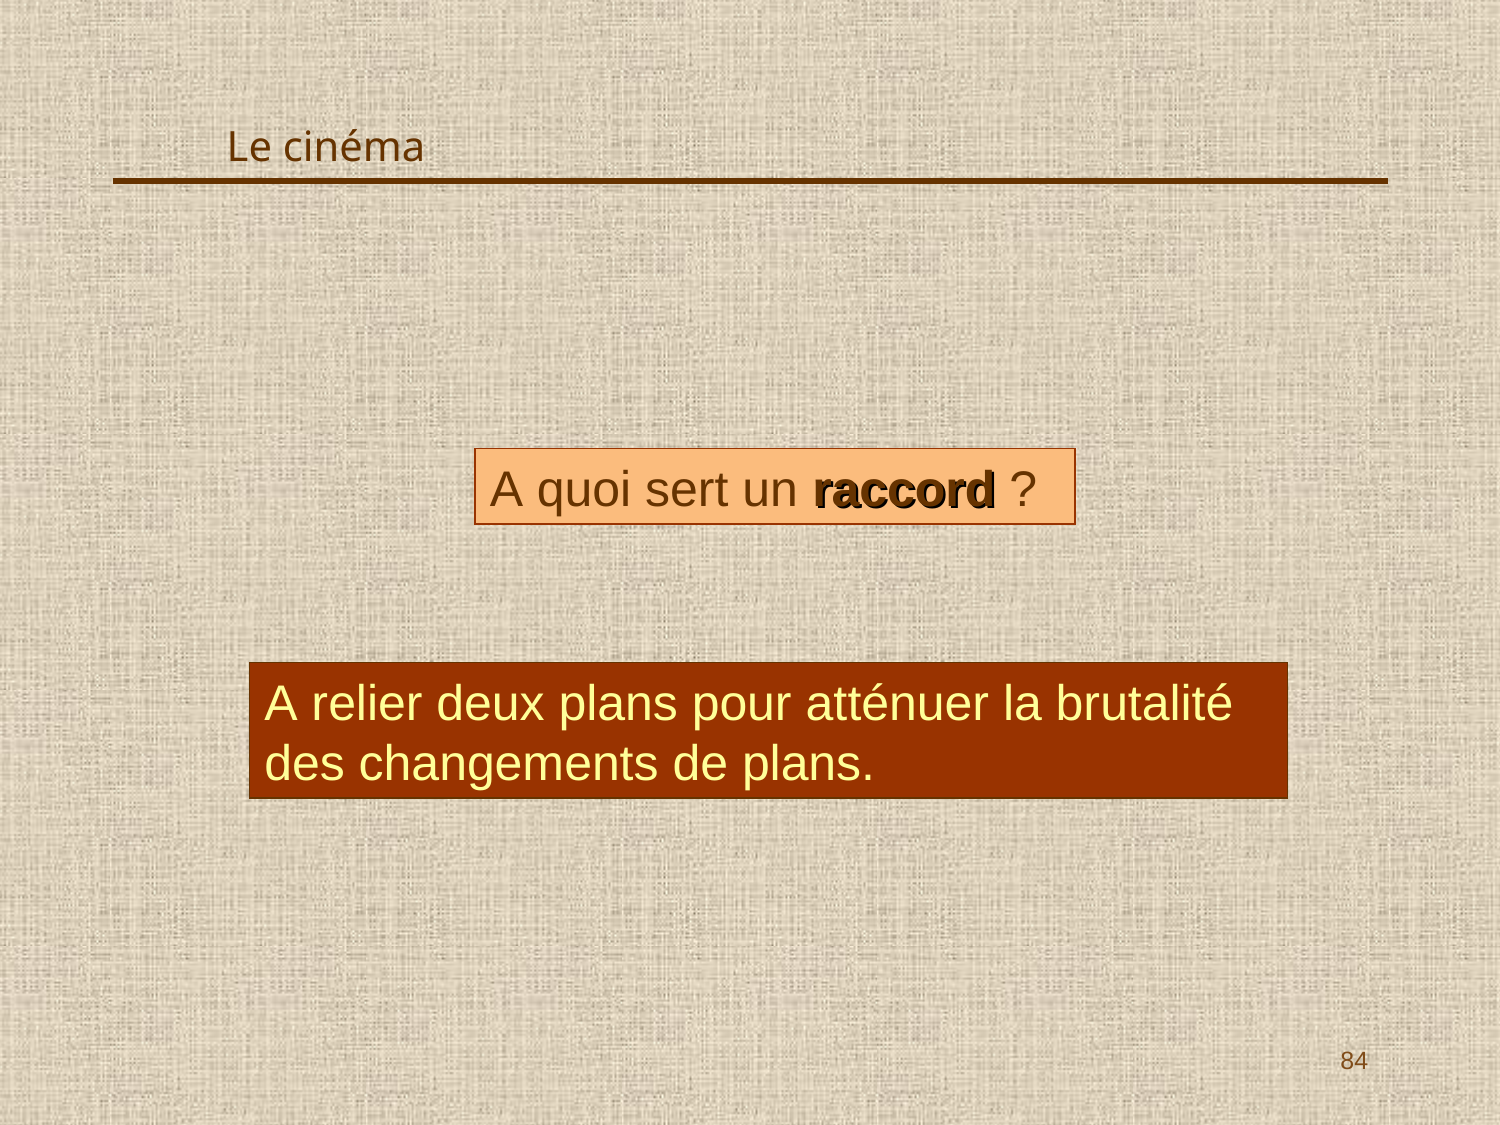

Le cinéma
A quoi sert un raccord ?
A relier deux plans pour atténuer la brutalité des changements de plans.
84